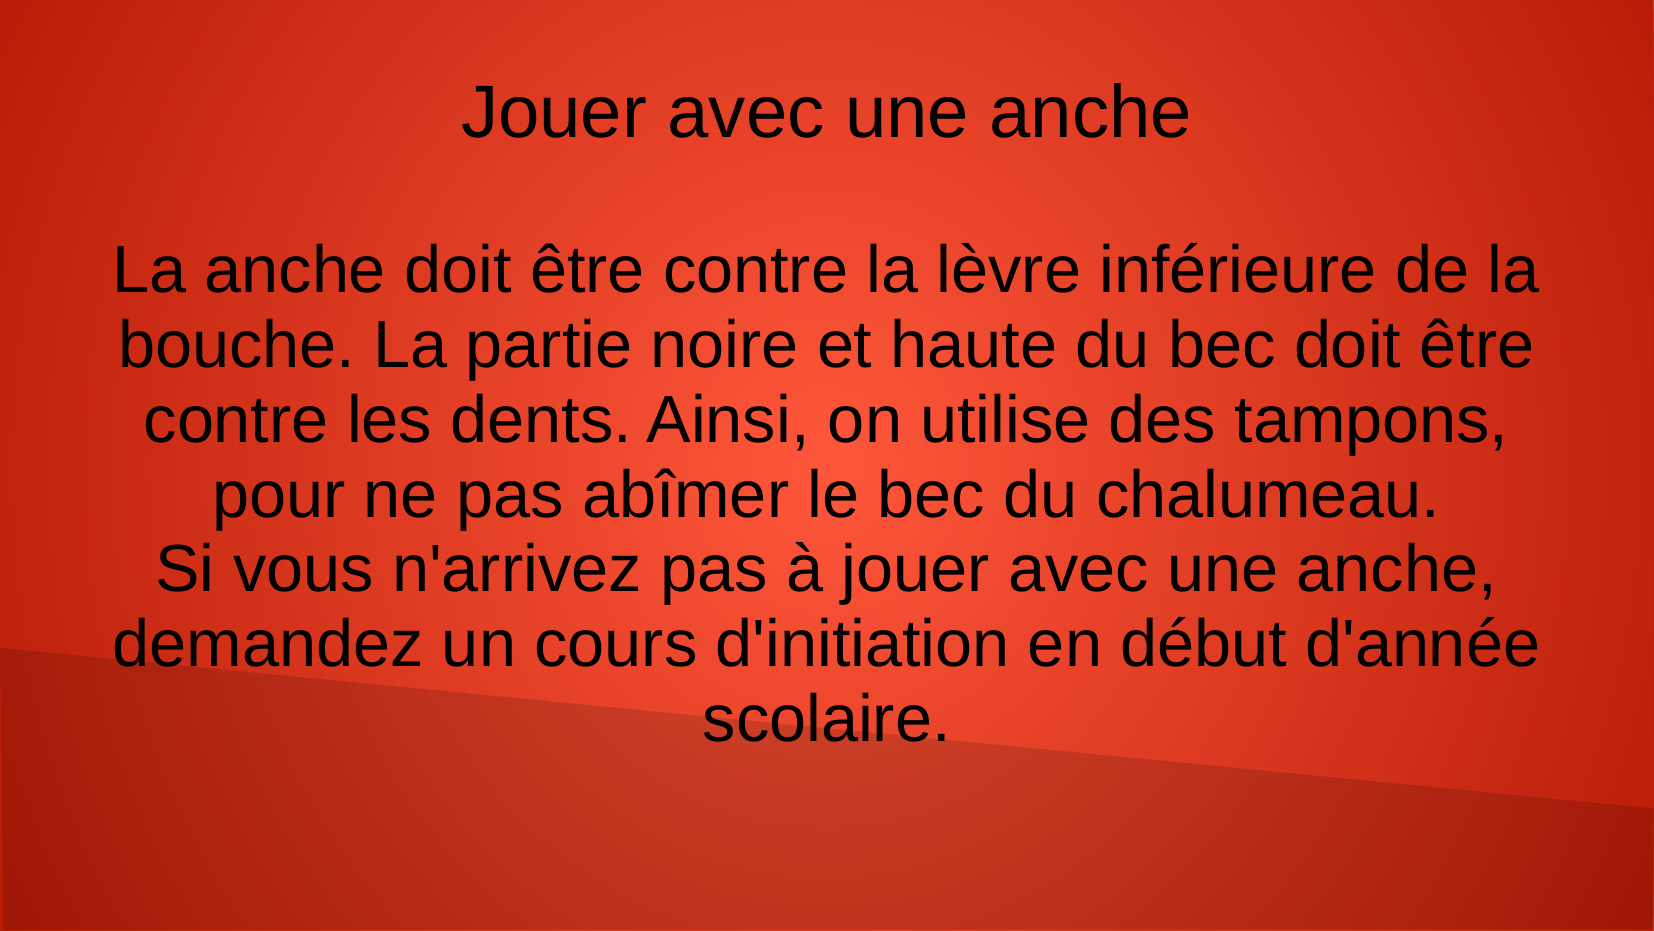

# Jouer avec une anche
La anche doit être contre la lèvre inférieure de la bouche. La partie noire et haute du bec doit être contre les dents. Ainsi, on utilise des tampons, pour ne pas abîmer le bec du chalumeau.
Si vous n'arrivez pas à jouer avec une anche, demandez un cours d'initiation en début d'année scolaire.